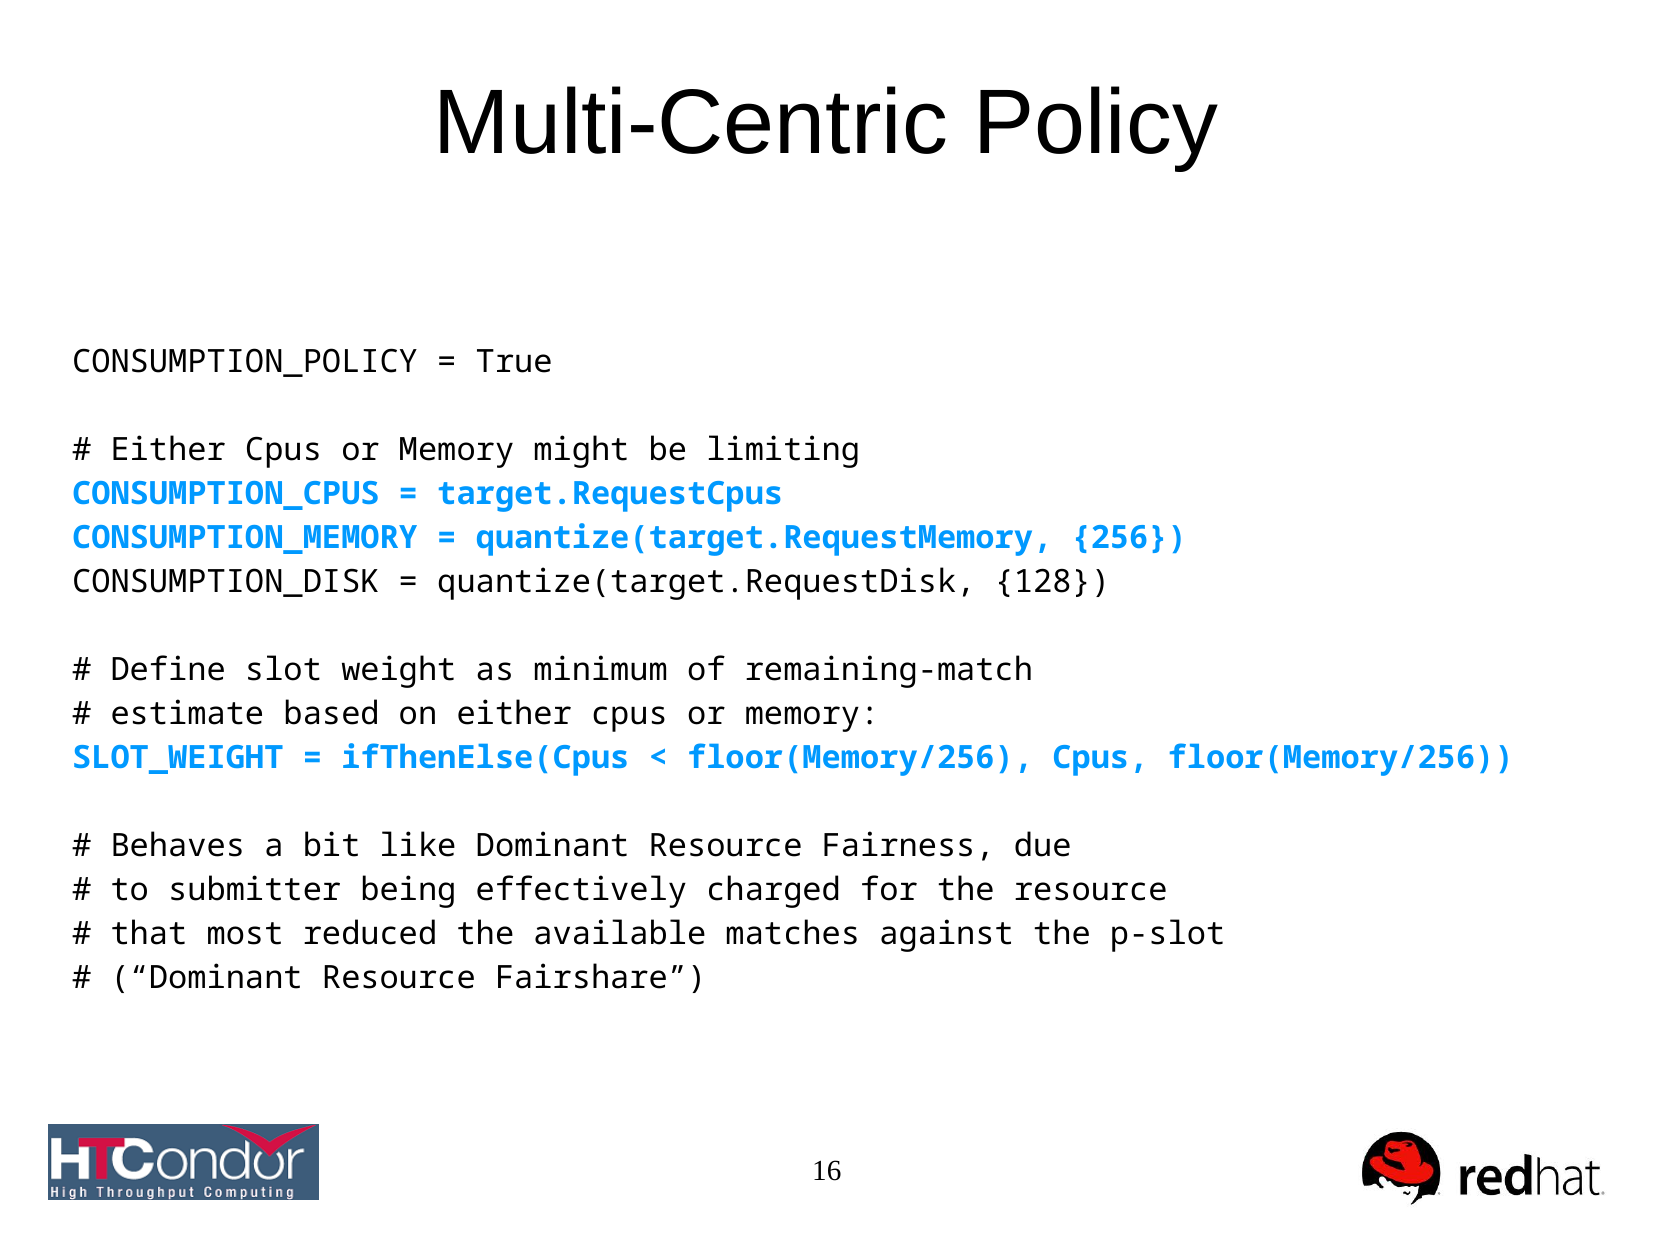

# Multi-Centric Policy
CONSUMPTION_POLICY = True
# Either Cpus or Memory might be limiting
CONSUMPTION_CPUS = target.RequestCpus
CONSUMPTION_MEMORY = quantize(target.RequestMemory, {256})
CONSUMPTION_DISK = quantize(target.RequestDisk, {128})
# Define slot weight as minimum of remaining-match
# estimate based on either cpus or memory:
SLOT_WEIGHT = ifThenElse(Cpus < floor(Memory/256), Cpus, floor(Memory/256))
# Behaves a bit like Dominant Resource Fairness, due
# to submitter being effectively charged for the resource
# that most reduced the available matches against the p-slot
# (“Dominant Resource Fairshare”)
16